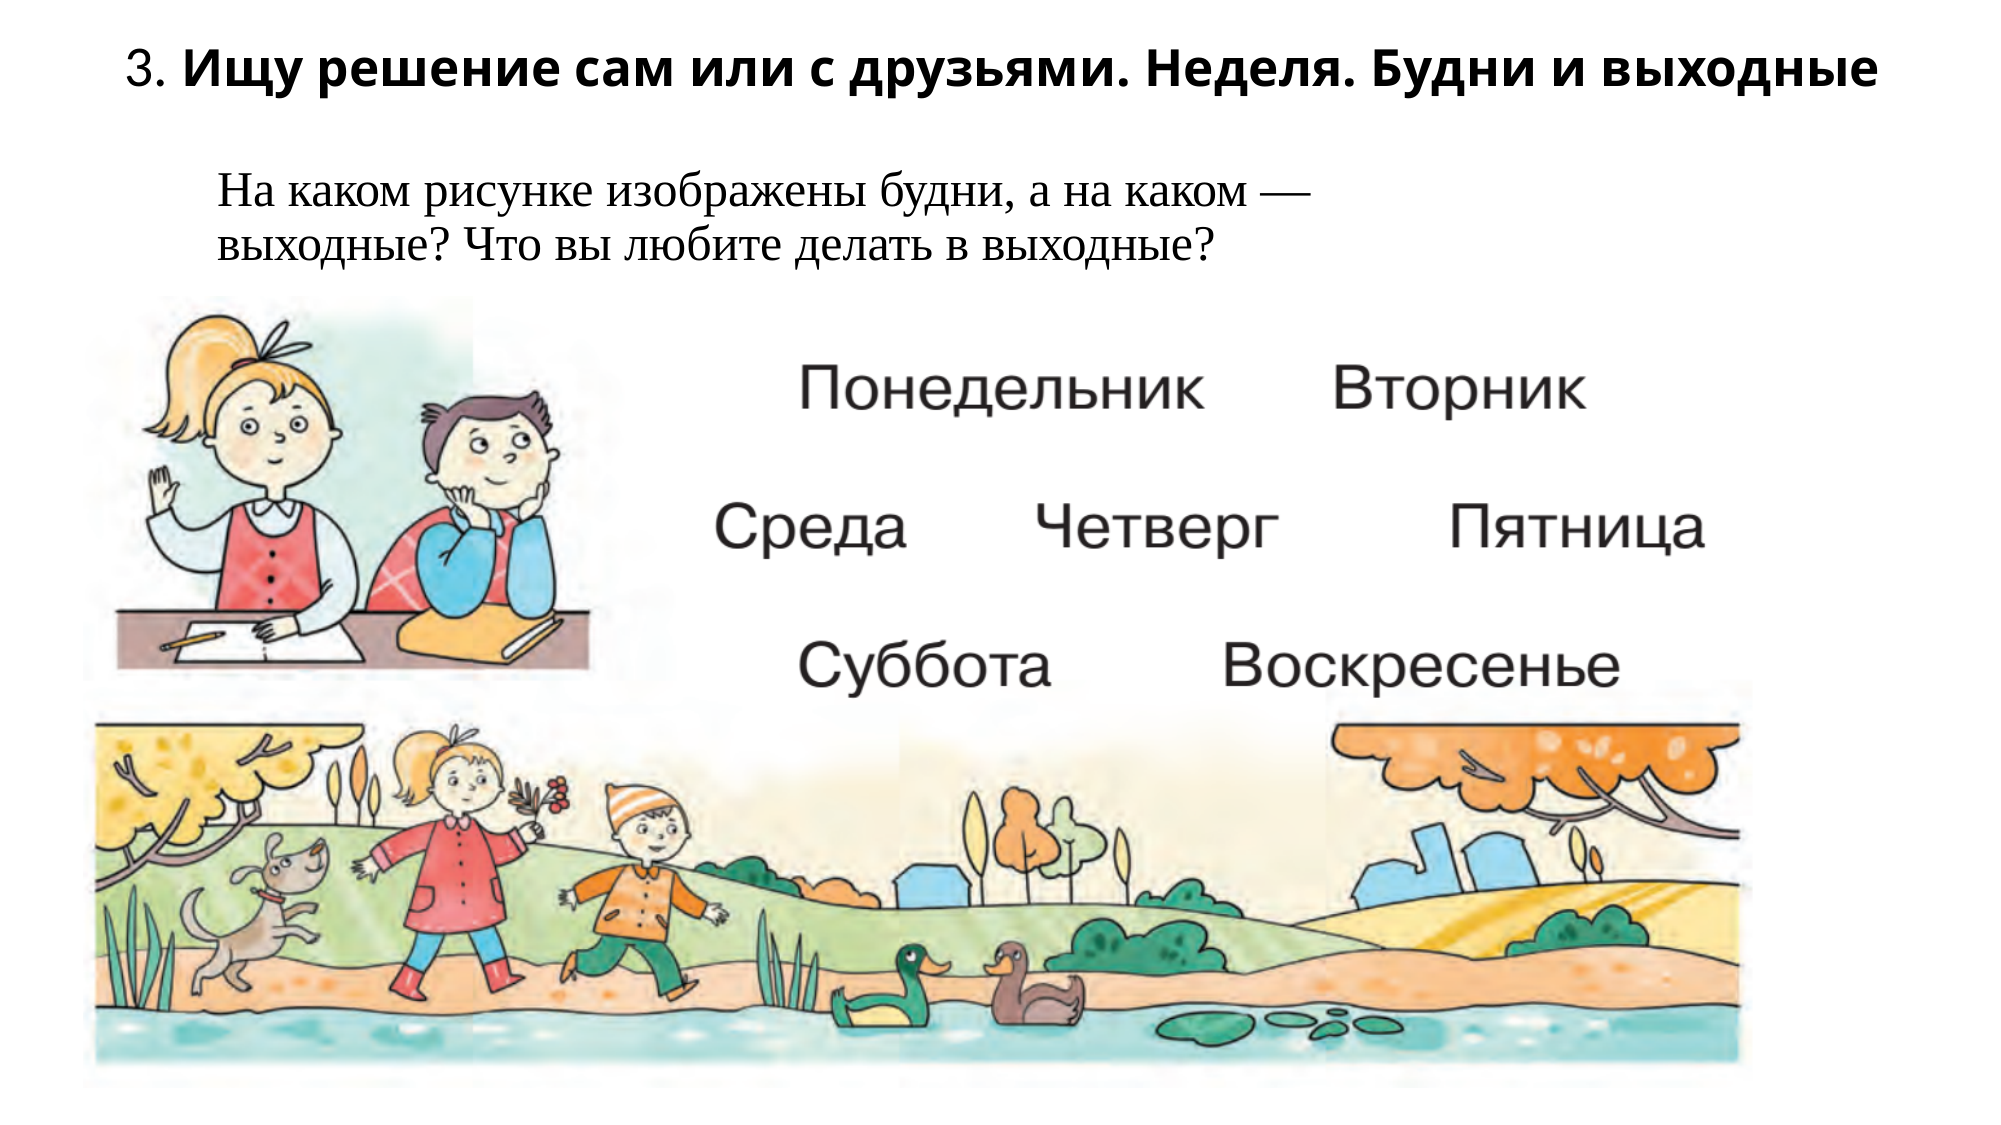

3. Ищу решение сам или с друзьями. Неделя. Будни и выходные
# На каком рисунке изображены будни, а на каком — выходные? Что вы любите делать в выходные?